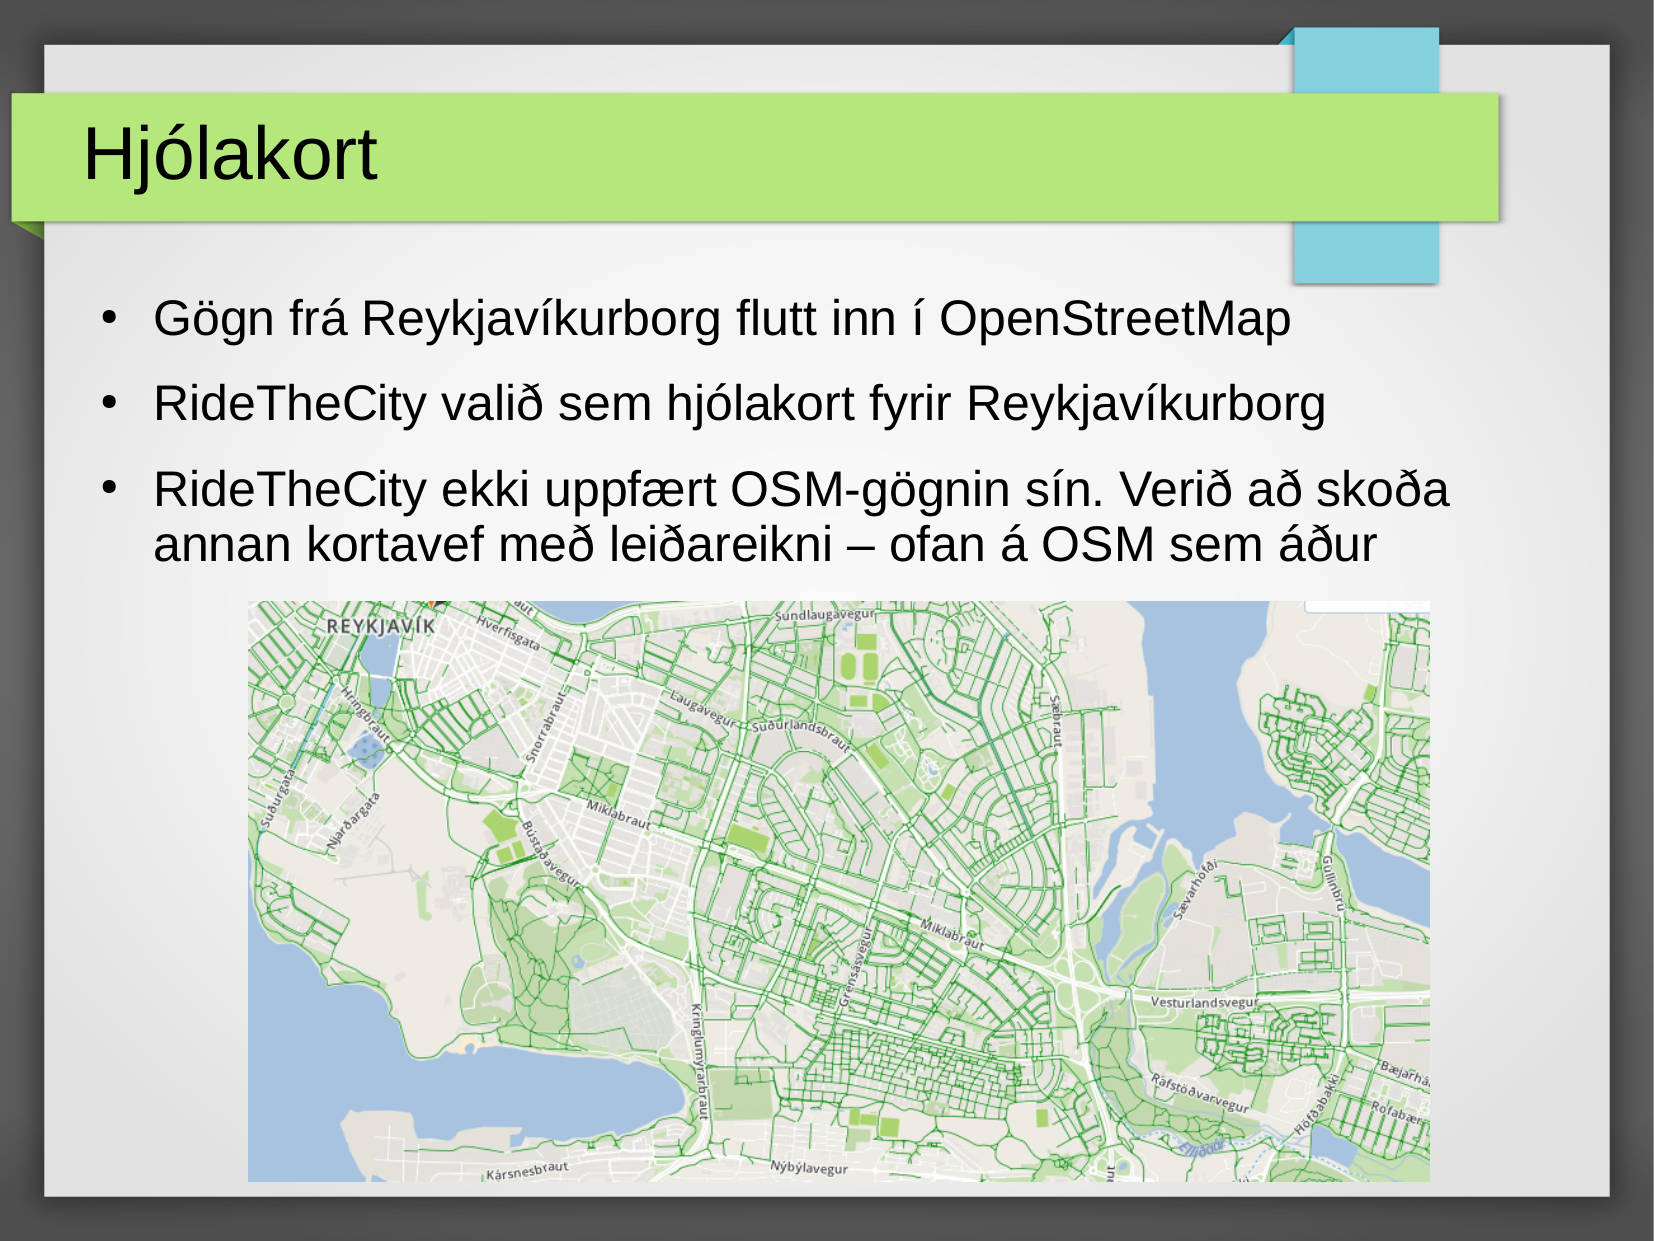

# Hjólakort
Gögn frá Reykjavíkurborg flutt inn í OpenStreetMap
RideTheCity valið sem hjólakort fyrir Reykjavíkurborg
RideTheCity ekki uppfært OSM-gögnin sín. Verið að skoða annan kortavef með leiðareikni – ofan á OSM sem áður